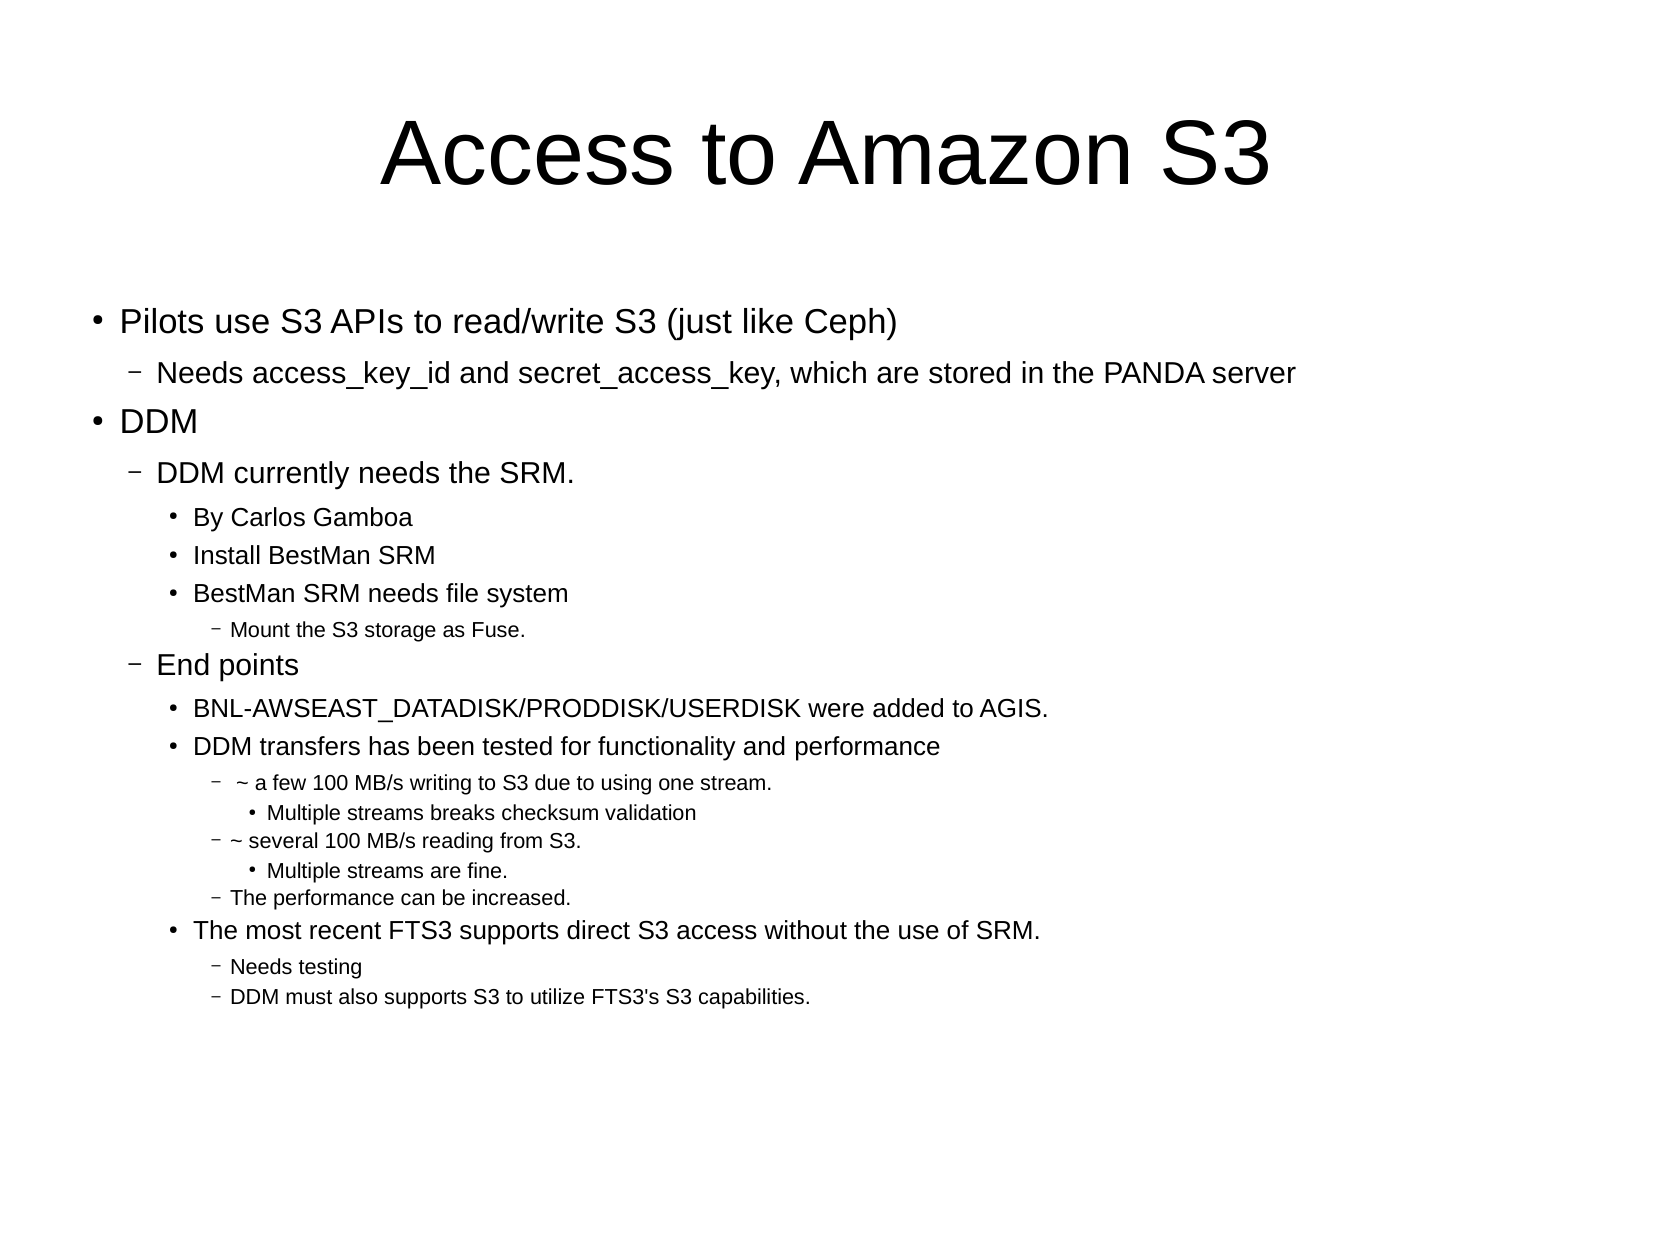

# Access to Amazon S3
Pilots use S3 APIs to read/write S3 (just like Ceph)
Needs access_key_id and secret_access_key, which are stored in the PANDA server
DDM
DDM currently needs the SRM.
By Carlos Gamboa
Install BestMan SRM
BestMan SRM needs file system
Mount the S3 storage as Fuse.
End points
BNL-AWSEAST_DATADISK/PRODDISK/USERDISK were added to AGIS.
DDM transfers has been tested for functionality and performance
 ~ a few 100 MB/s writing to S3 due to using one stream.
Multiple streams breaks checksum validation
~ several 100 MB/s reading from S3.
Multiple streams are fine.
The performance can be increased.
The most recent FTS3 supports direct S3 access without the use of SRM.
Needs testing
DDM must also supports S3 to utilize FTS3's S3 capabilities.